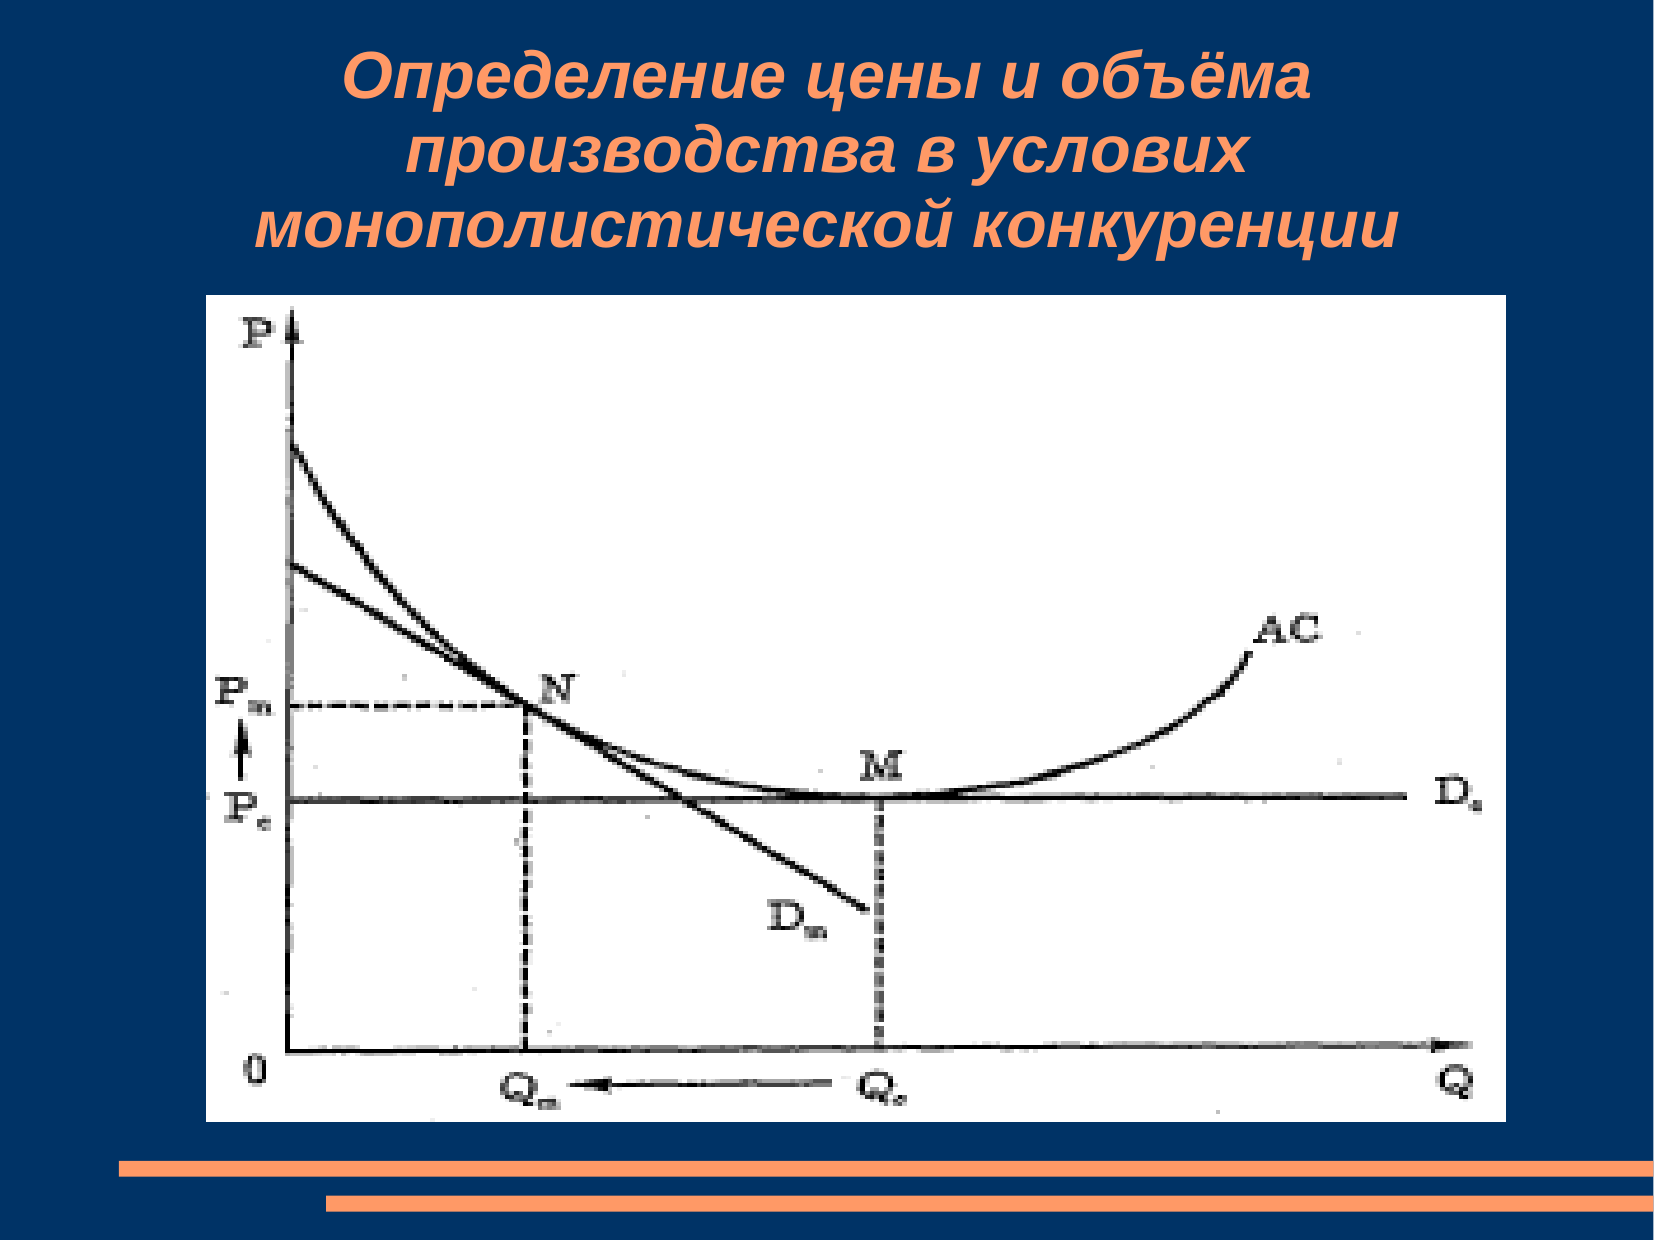

# Определение цены и объёма производства в услових монополистической конкуренции